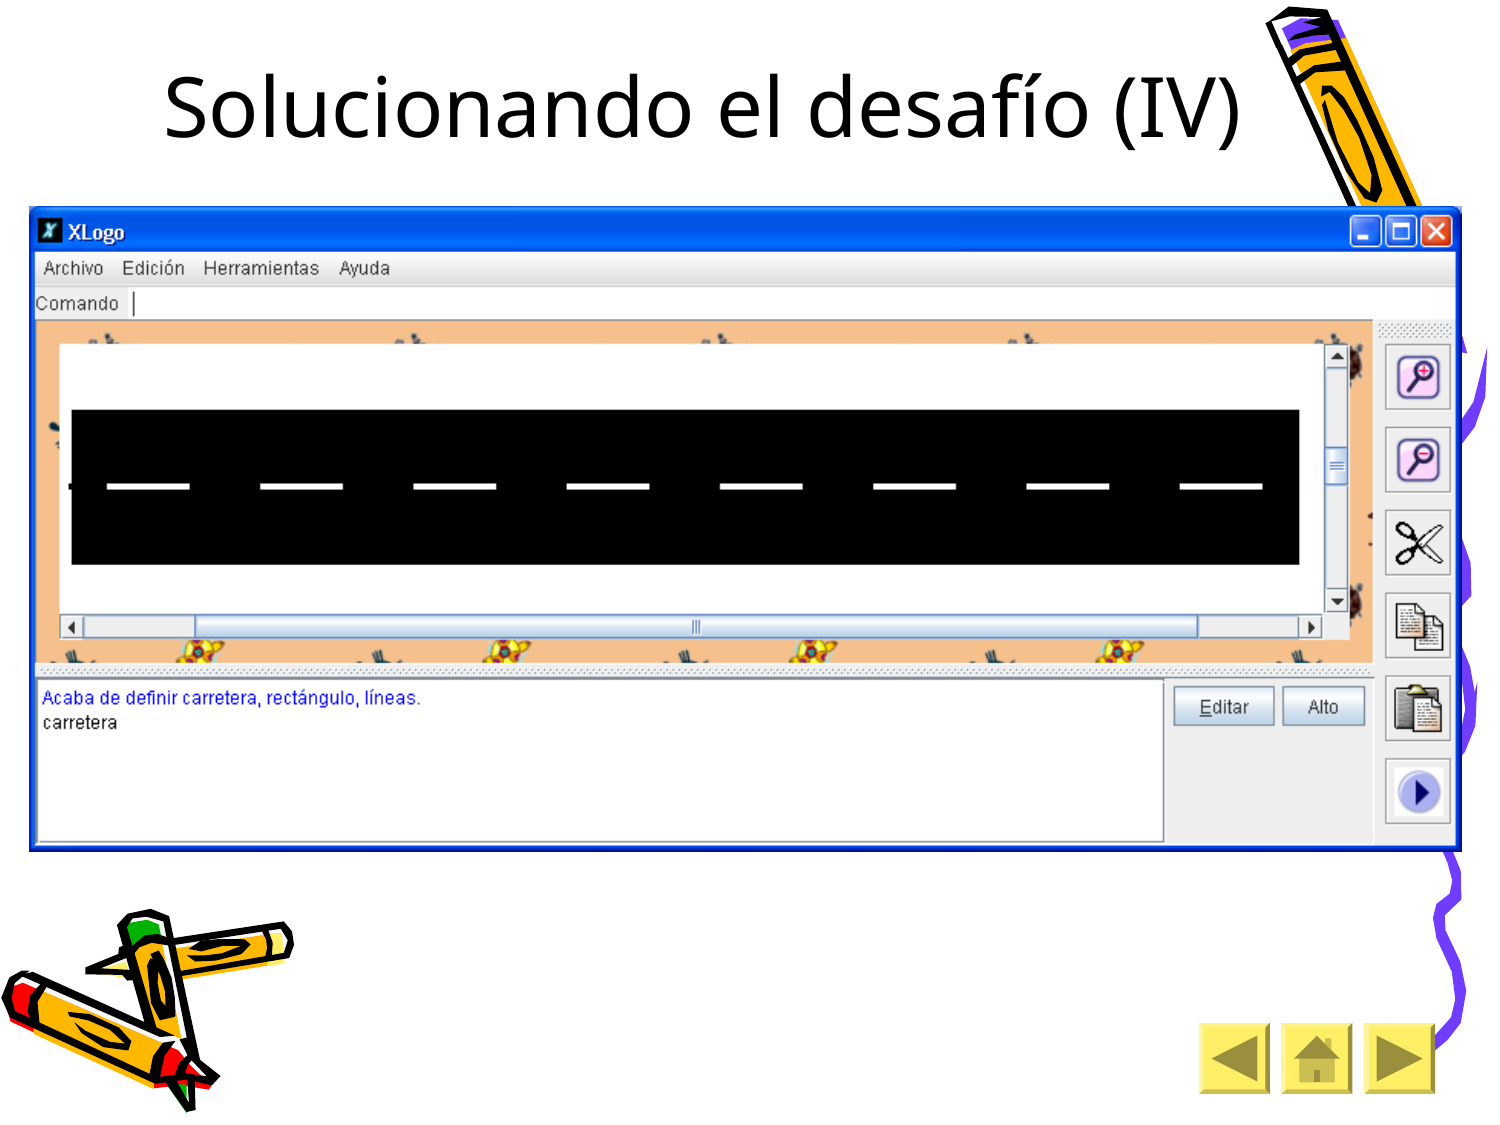

# Solucionando el desafío (IV)
para carretera
 ocultatortuga
 subelapiz giraizquierda 90
 avanza 400 giraderecha 90
 bajalapiz
 rectángulo
 subelapiz
 giraderecha 45 avanza 10
 rellena
 retrocede 10 giraizquierda 45
 bajalapiz
 avanza 50 giraderecha 90
 líneas
fin
para rectángulo
 repite 2
 [ avanza 100 giraderecha 90
 avanza 800 giraderecha 90 ]
fin
para líneas
 avanza 25
 pongrosor 4
 poncolorlapiz blanco
 repite 8
 [ bajalapiz avanza 50
 subelapiz avanza 50]
fin